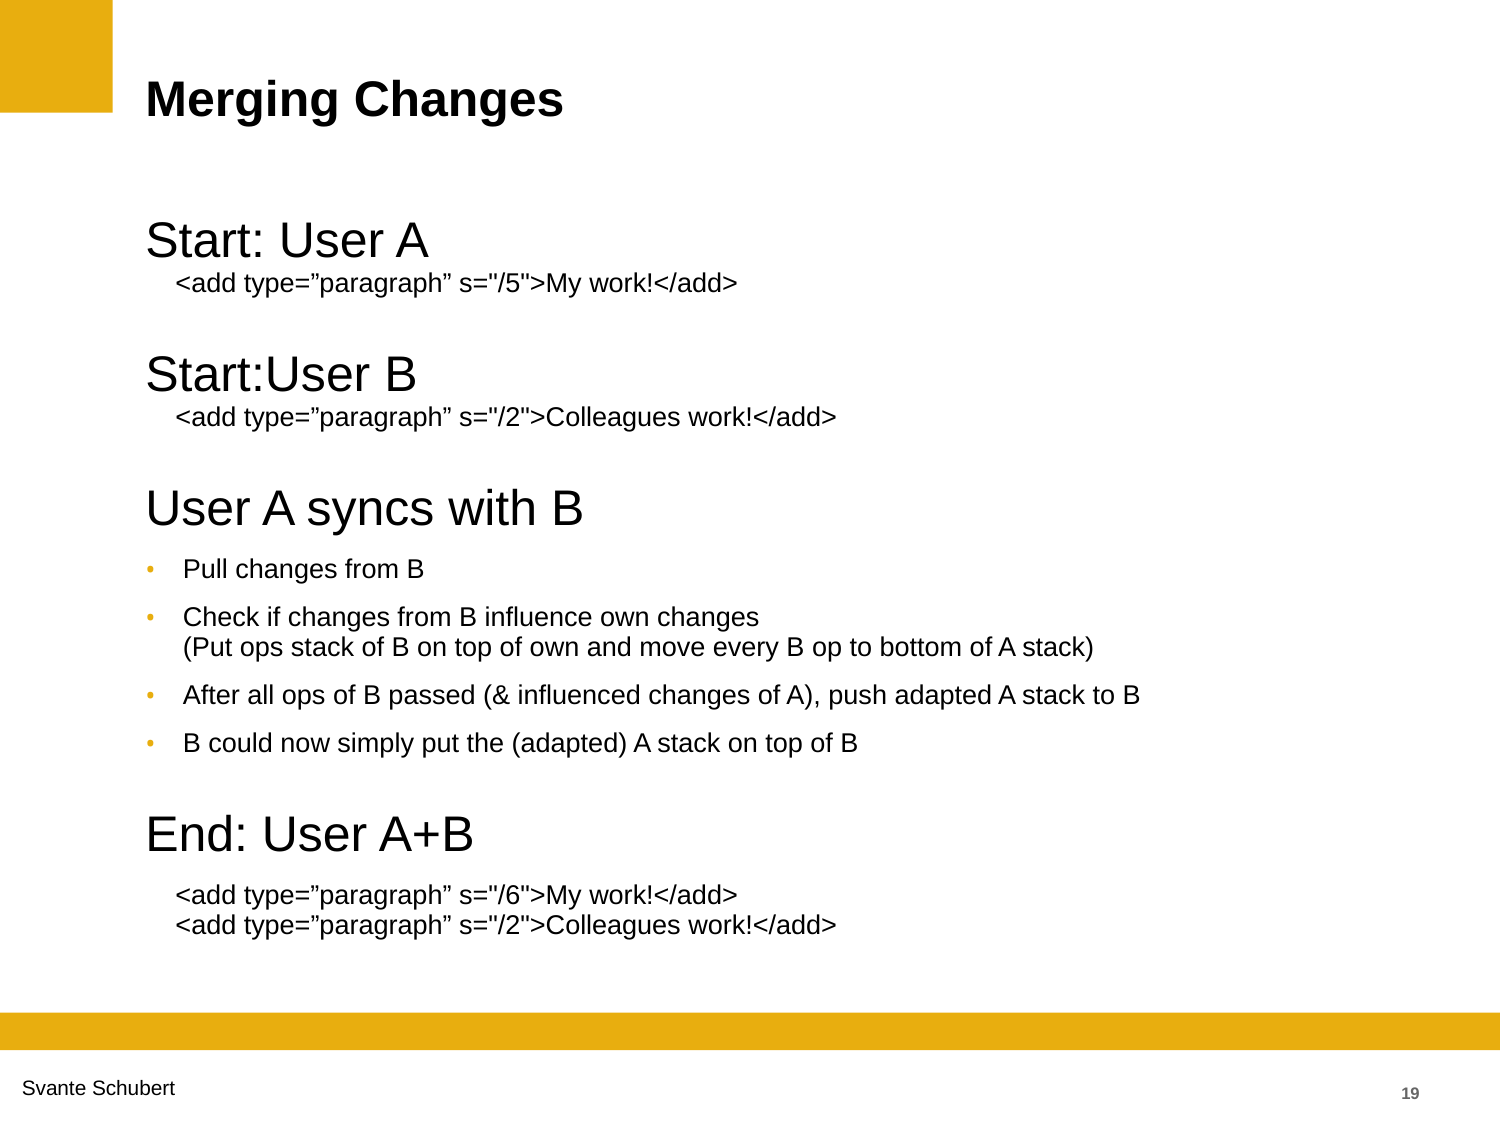

# Merging Changes
Start: User A
    <add type=”paragraph” s="/5">My work!</add>
Start:User B
    <add type=”paragraph” s="/2">Colleagues work!</add>
User A syncs with B
Pull changes from B
Check if changes from B influence own changes
(Put ops stack of B on top of own and move every B op to bottom of A stack)
After all ops of B passed (& influenced changes of A), push adapted A stack to B
B could now simply put the (adapted) A stack on top of B
End: User A+B
 <add type=”paragraph” s="/6">My work!</add>
    <add type=”paragraph” s="/2">Colleagues work!</add>
Svante Schubert